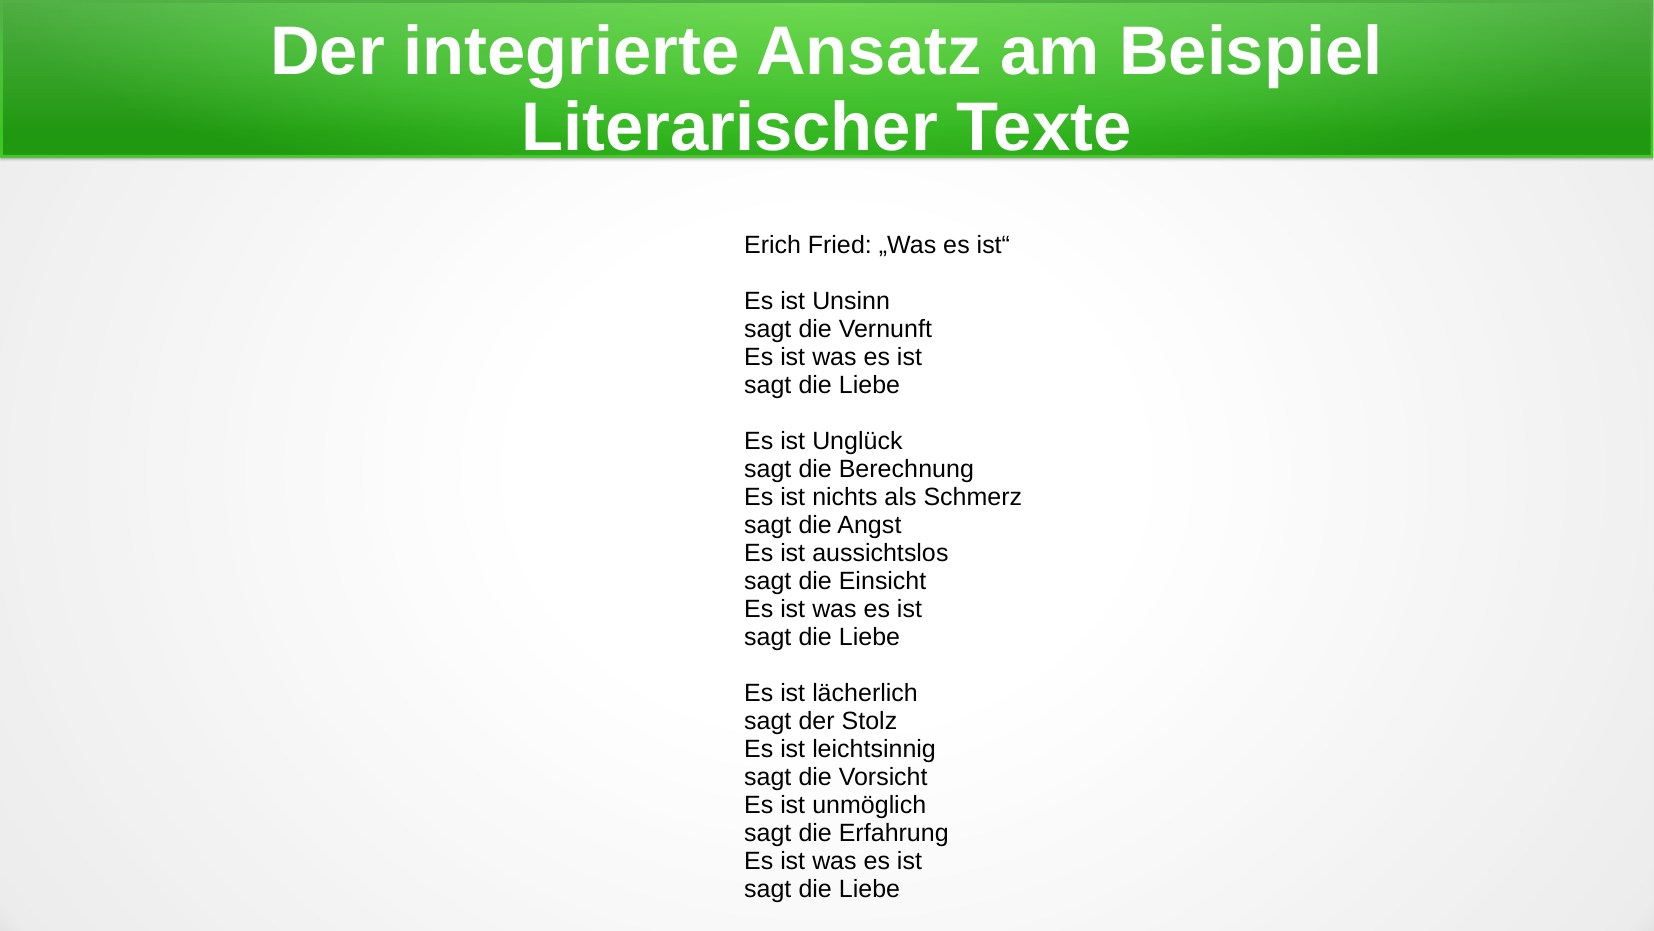

# Der integrierte Ansatz am Beispiel Literarischer Texte
Erich Fried: „Was es ist“
Es ist Unsinn
sagt die Vernunft
Es ist was es ist
sagt die Liebe
Es ist Unglück
sagt die Berechnung
Es ist nichts als Schmerz
sagt die Angst
Es ist aussichtslos
sagt die Einsicht
Es ist was es ist
sagt die Liebe
Es ist lächerlich
sagt der Stolz
Es ist leichtsinnig
sagt die Vorsicht
Es ist unmöglich
sagt die Erfahrung
Es ist was es ist
sagt die Liebe